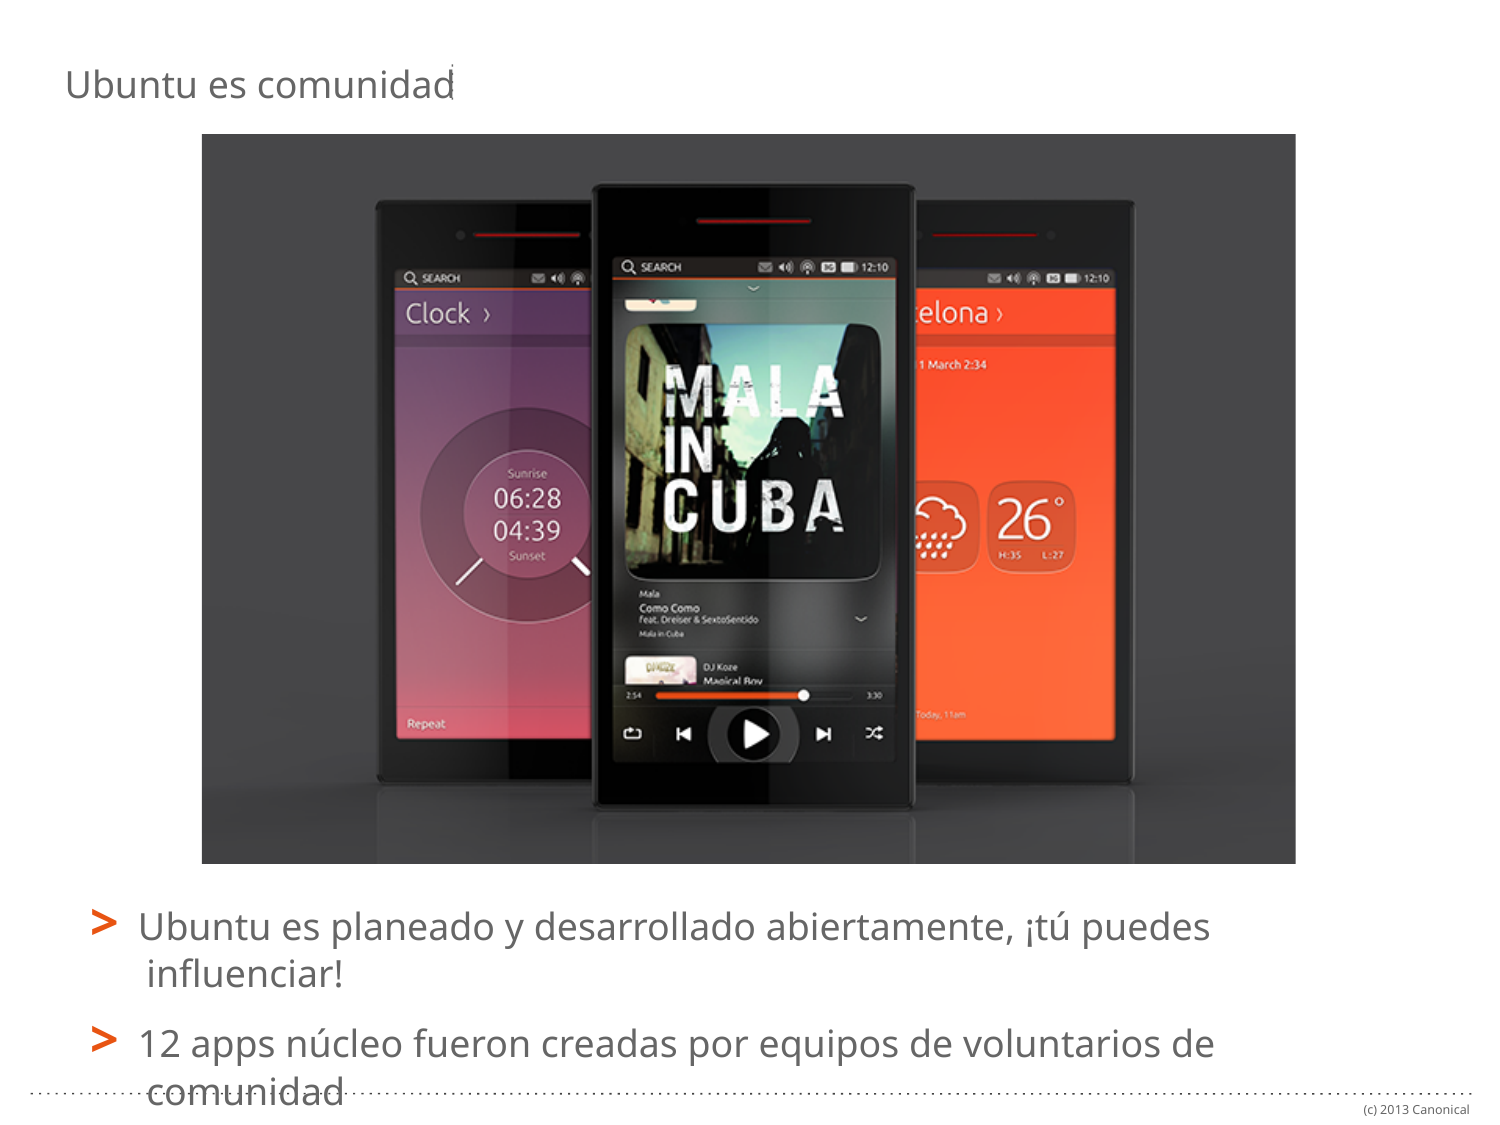

# Ubuntu es comunidad
> Ubuntu es planeado y desarrollado abiertamente, ¡tú puedes influenciar!
> 12 apps núcleo fueron creadas por equipos de voluntarios de comunidad
(c) 2013 Canonical